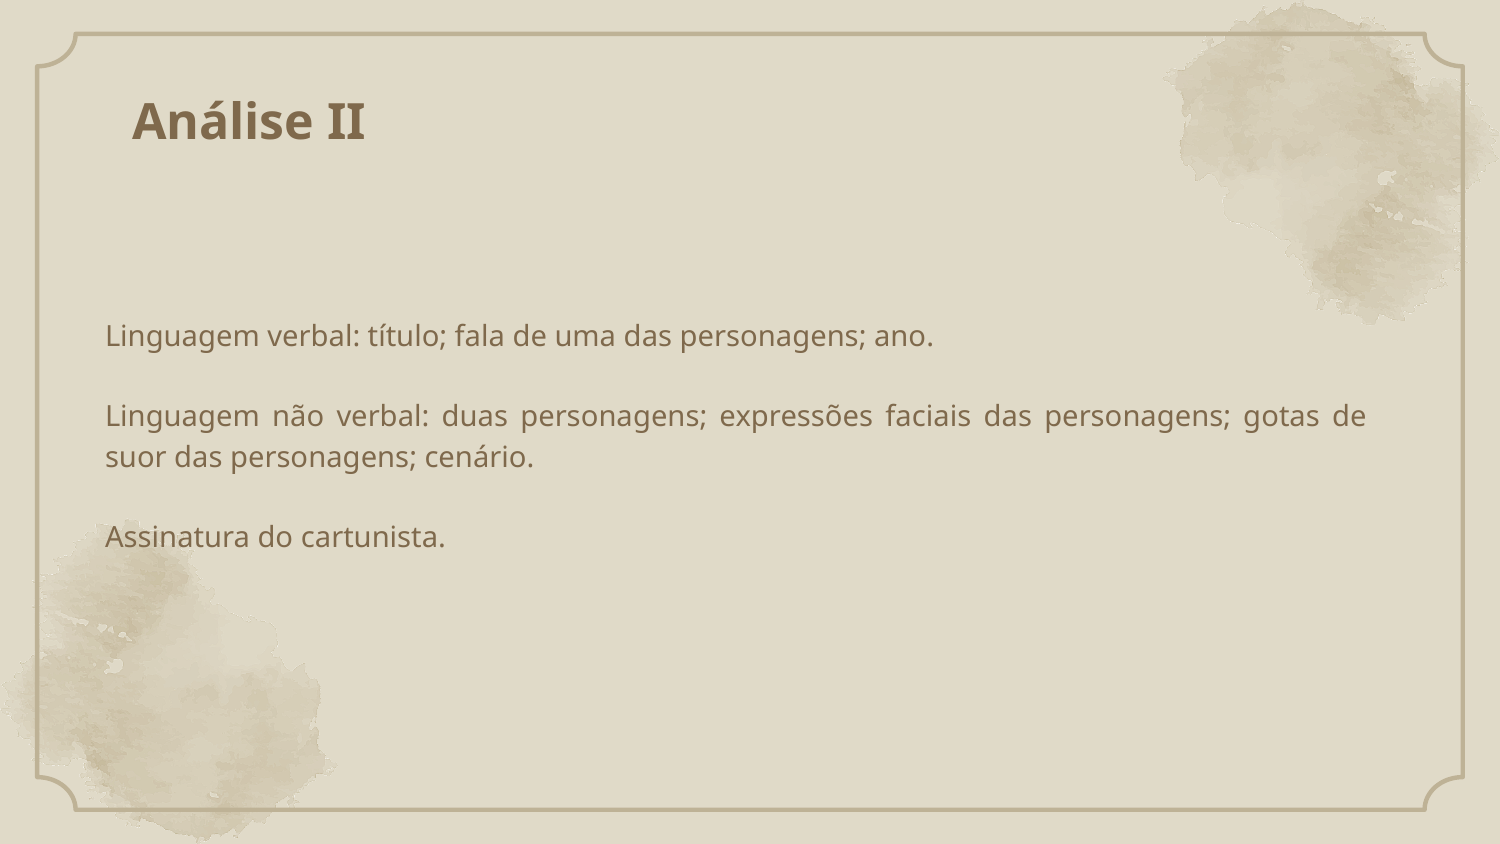

# Análise II
Linguagem verbal: título; fala de uma das personagens; ano.
Linguagem não verbal: duas personagens; expressões faciais das personagens; gotas de suor das personagens; cenário.
Assinatura do cartunista.